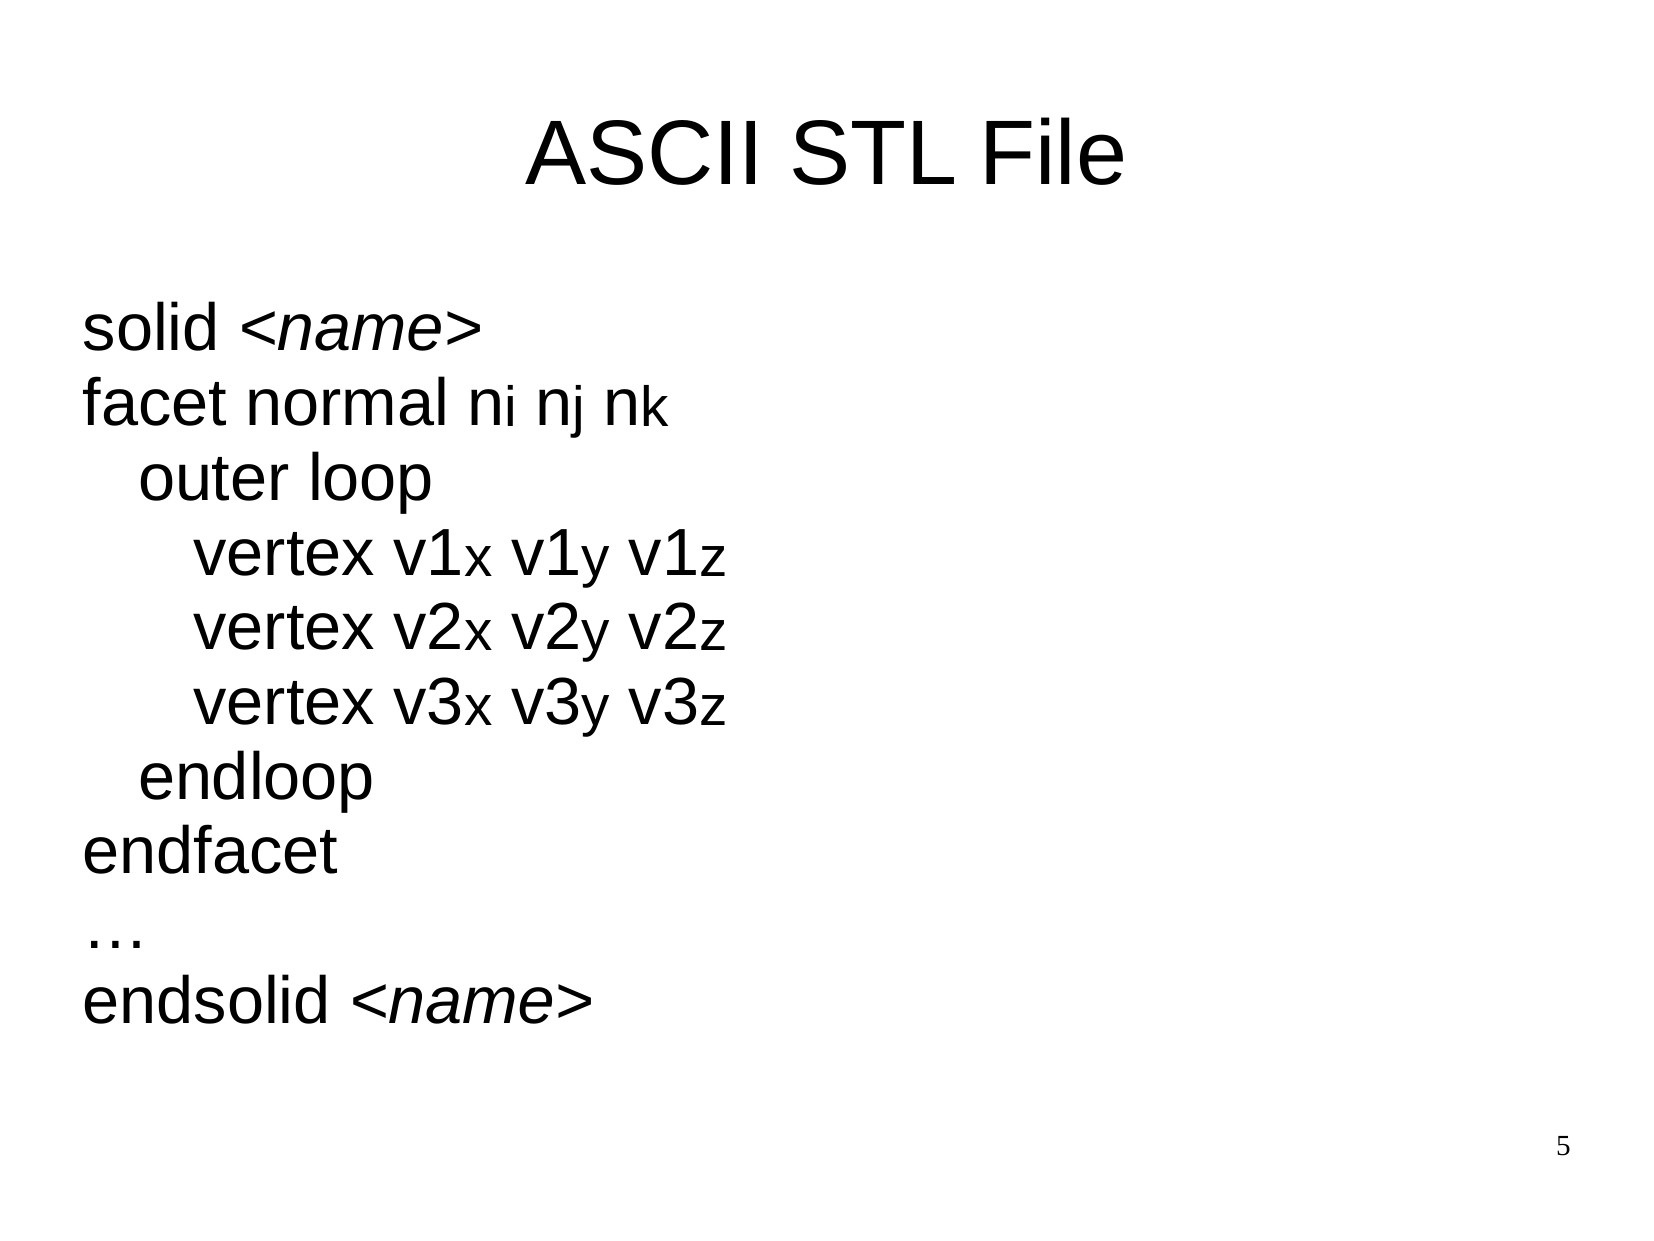

# ASCII STL File
solid <name>
facet normal ni nj nk
 outer loop
 vertex v1x v1y v1z
 vertex v2x v2y v2z
 vertex v3x v3y v3z
 endloop
endfacet
…
endsolid <name>
5